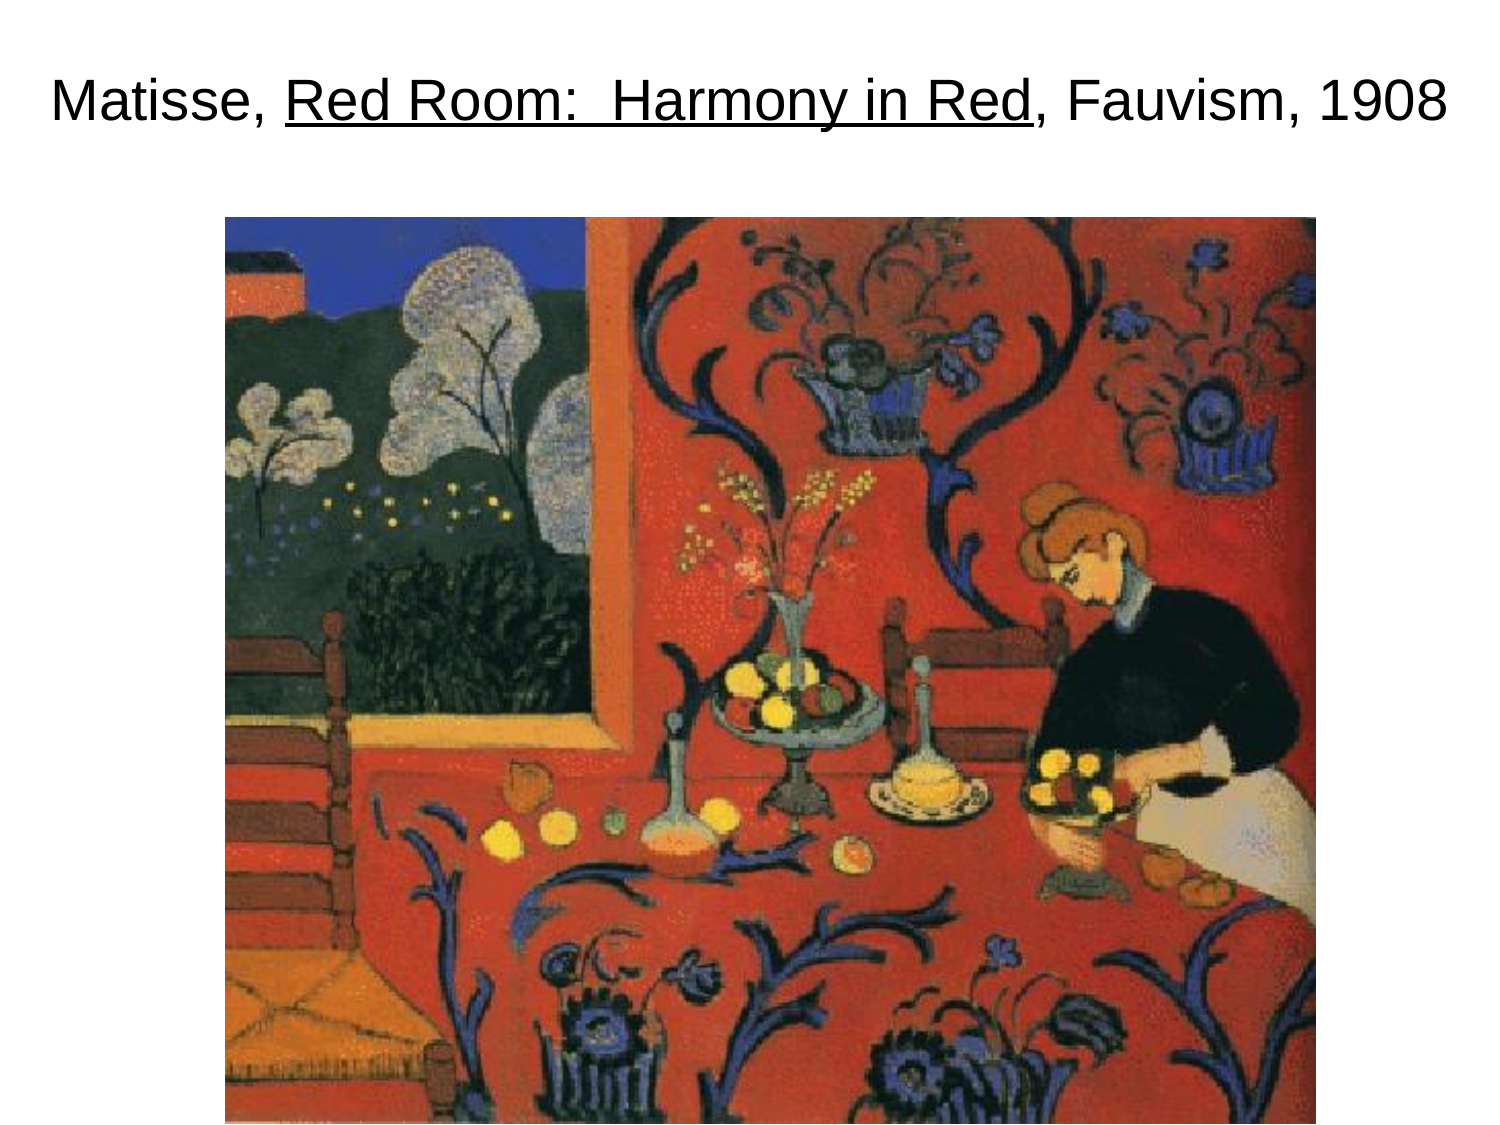

# Matisse, Red Room: Harmony in Red, Fauvism, 1908